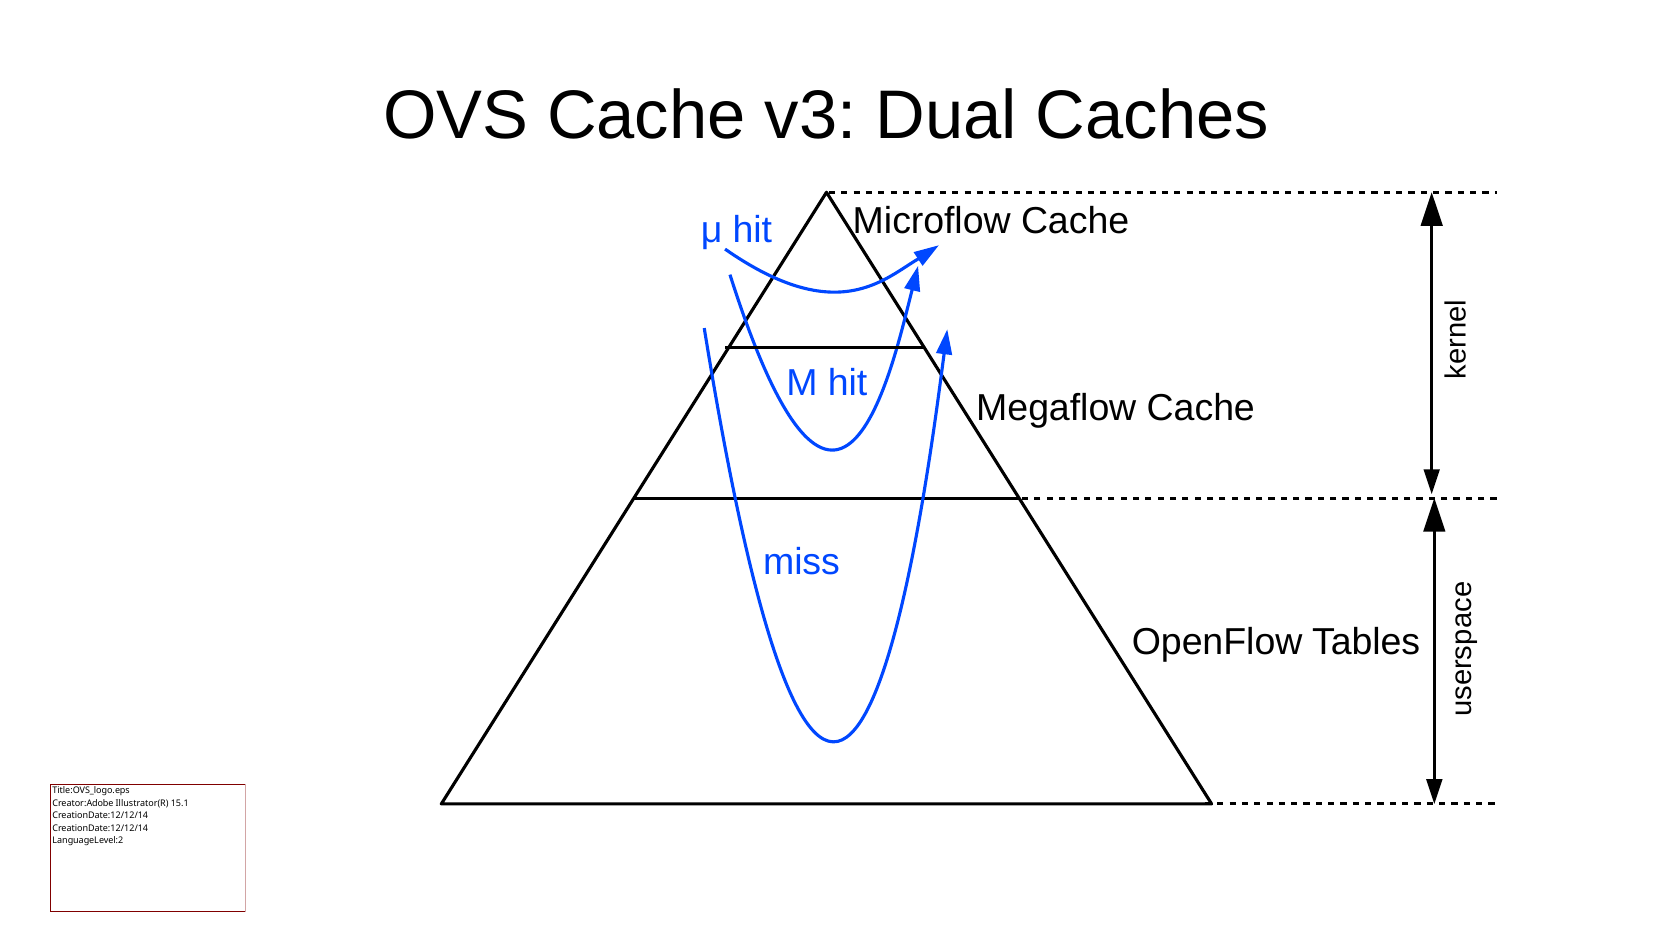

# OVS Cache v3: Dual Caches
Microflow Cache
μ hit
kernel
M hit
Megaflow Cache
miss
OpenFlow Tables
userspace